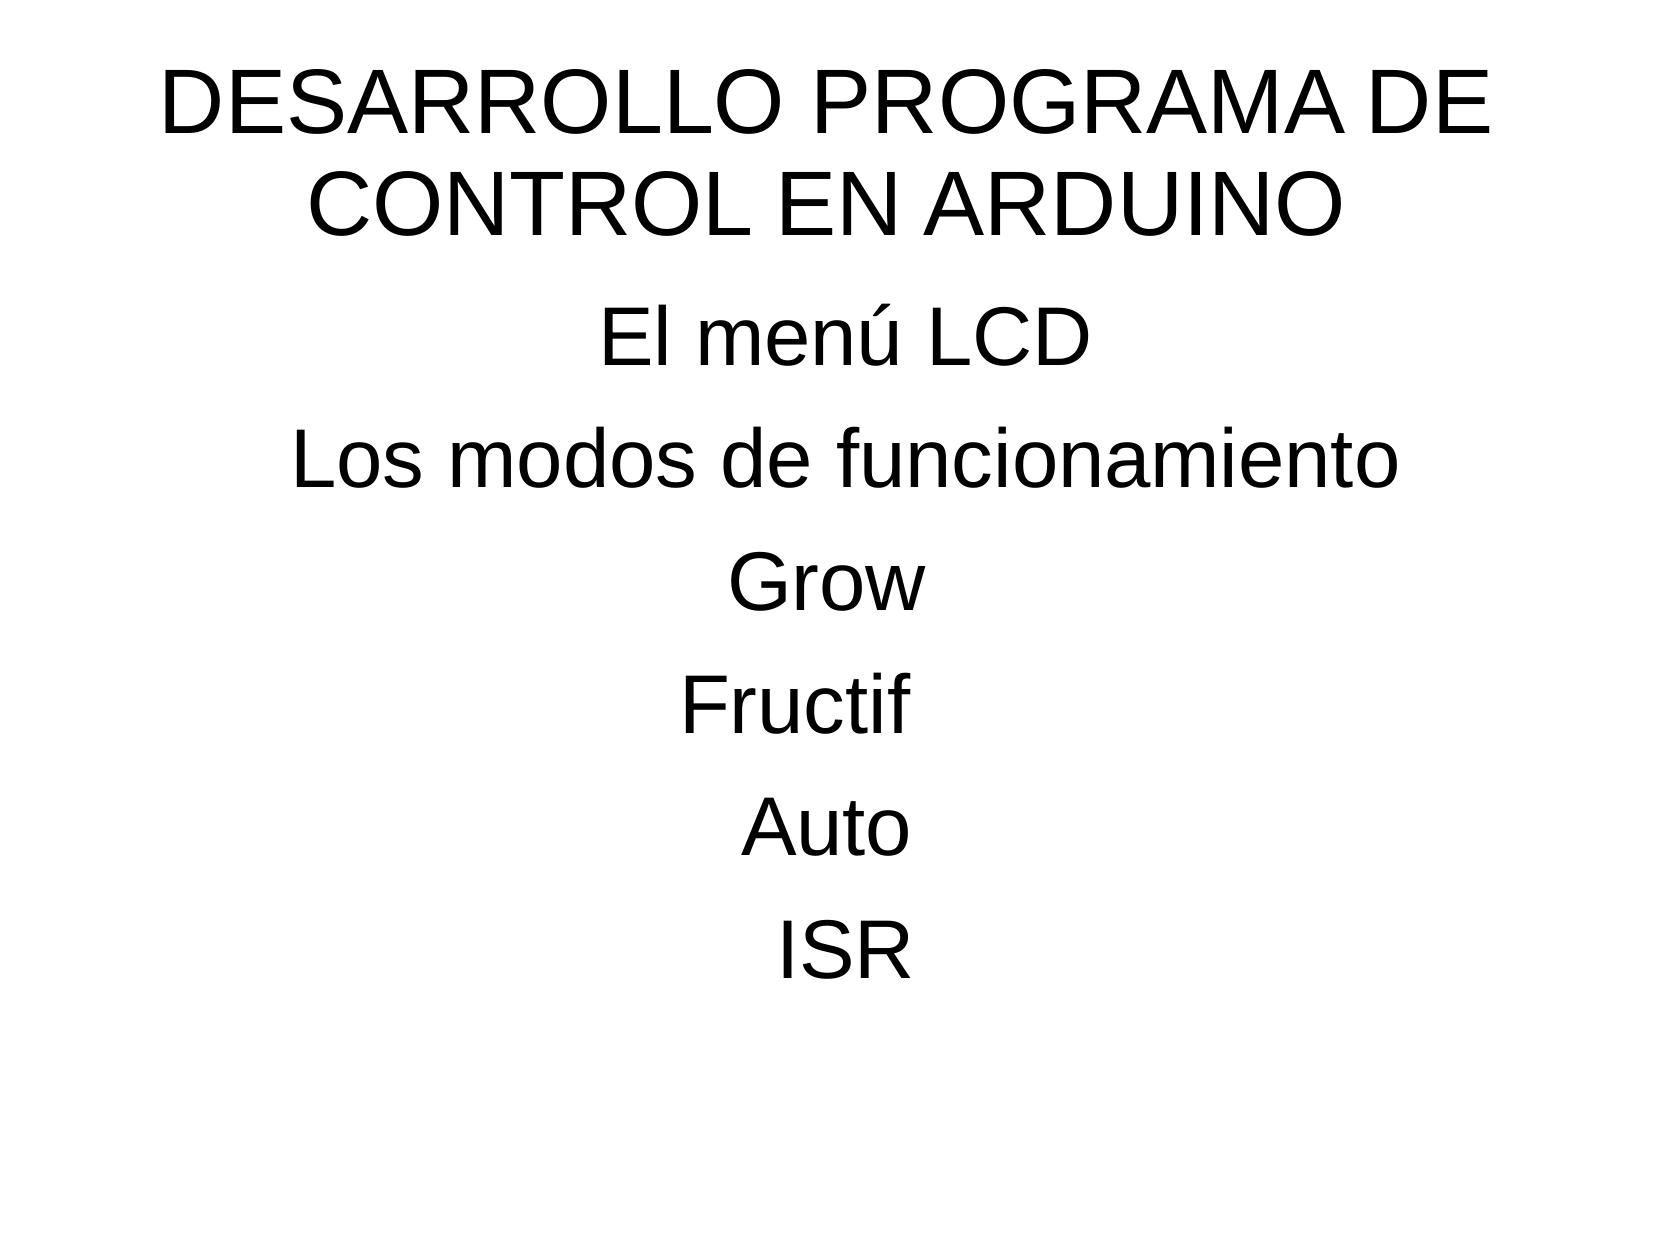

# DESARROLLO PROGRAMA DE CONTROL EN ARDUINO
El menú LCD
Los modos de funcionamiento
Grow
Fructif
Auto
ISR